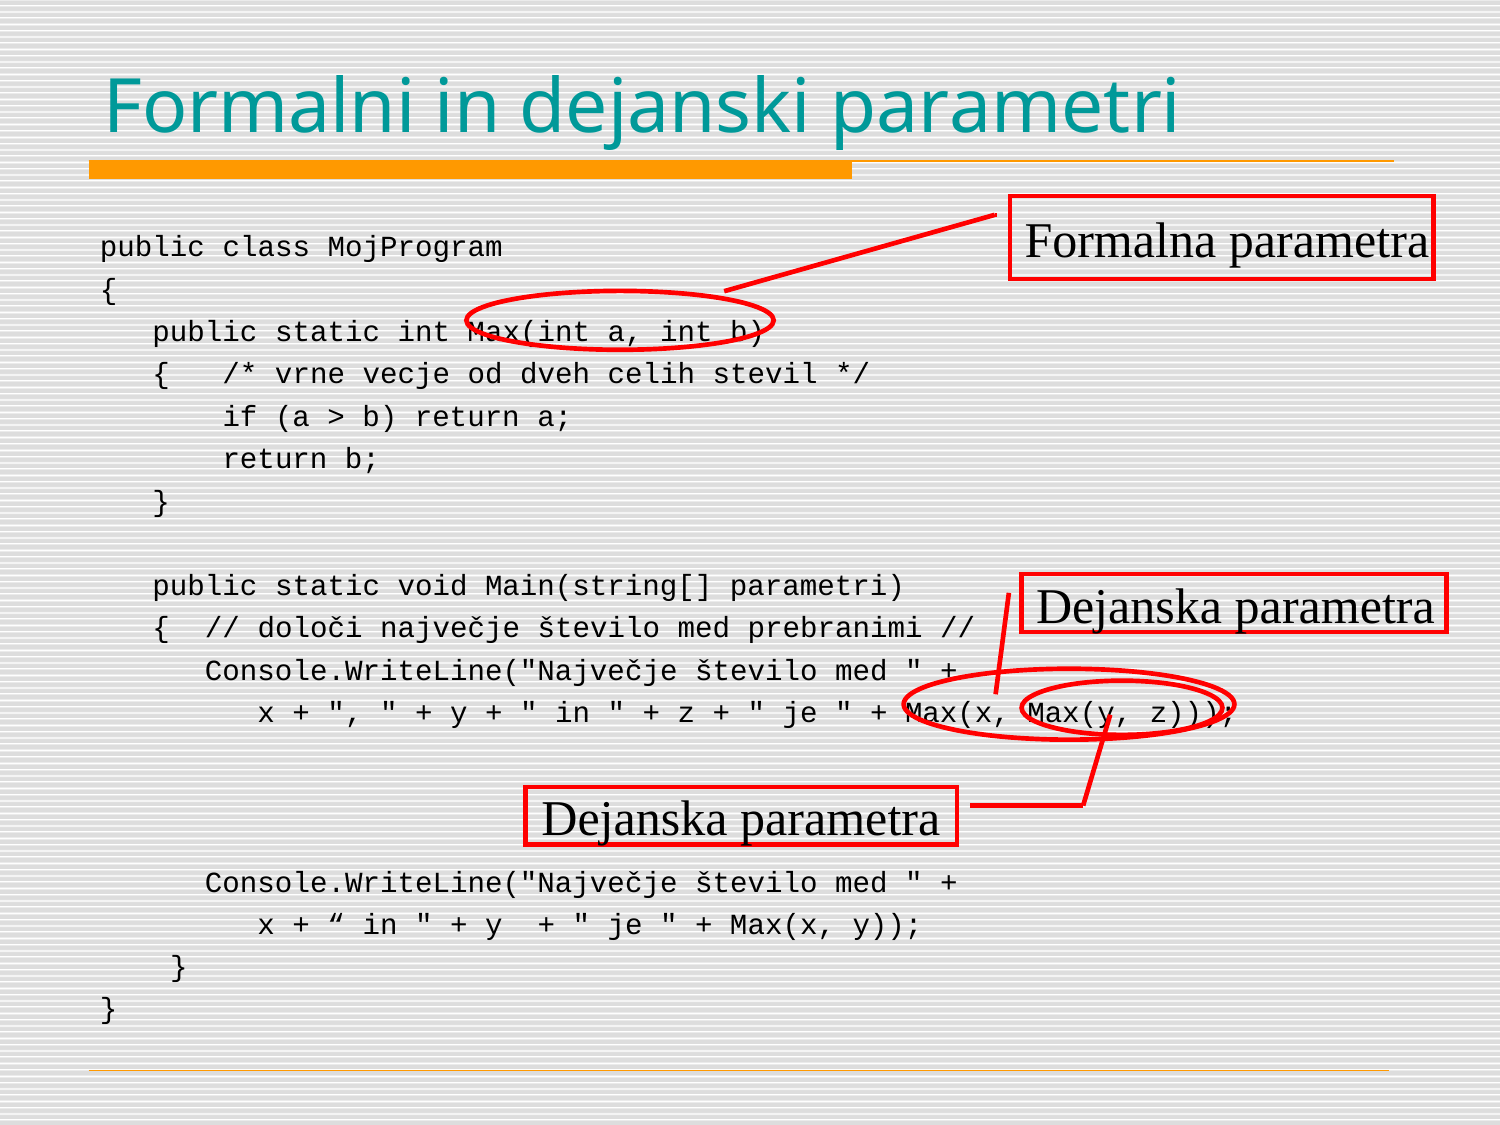

Formalni in dejanski parametri
Formalna parametra
public class MojProgram
{
 public static int Max(int a, int b)
 { /* vrne vecje od dveh celih stevil */
 if (a > b) return a;
 return b;
 }
 public static void Main(string[] parametri)
 { // določi največje število med prebranimi //
 Console.WriteLine("Največje število med " +
 x + ", " + y + " in " + z + " je " + Max(x, Max(y, z)));
 Console.WriteLine("Največje število med " +
 x + “ in " + y + " je " + Max(x, y));
 }
}
Dejanska parametra
Dejanska parametra